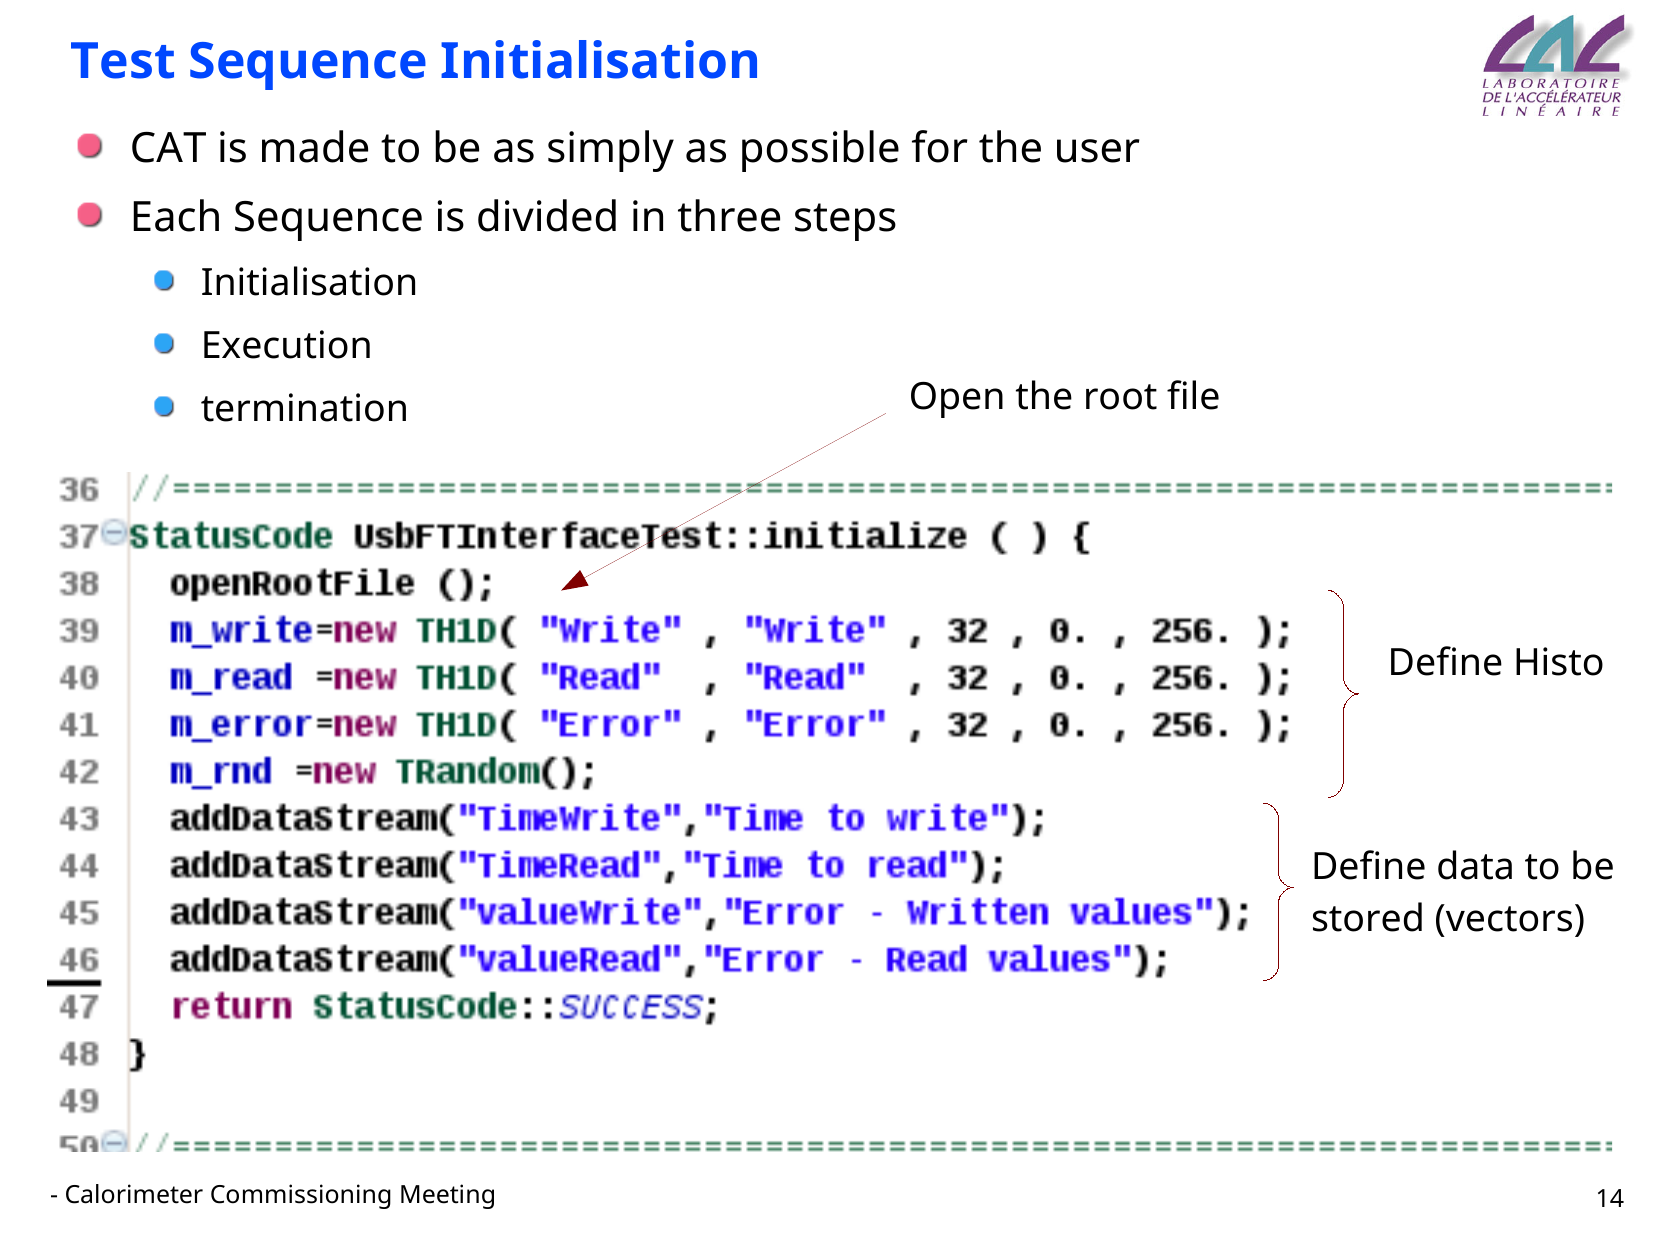

# Test Sequence Initialisation
CAT is made to be as simply as possible for the user
Each Sequence is divided in three steps
Initialisation
Execution
termination
Open the root file
Define Histo
Define data to be
stored (vectors)
Calorimeter : Commissioning Meeting